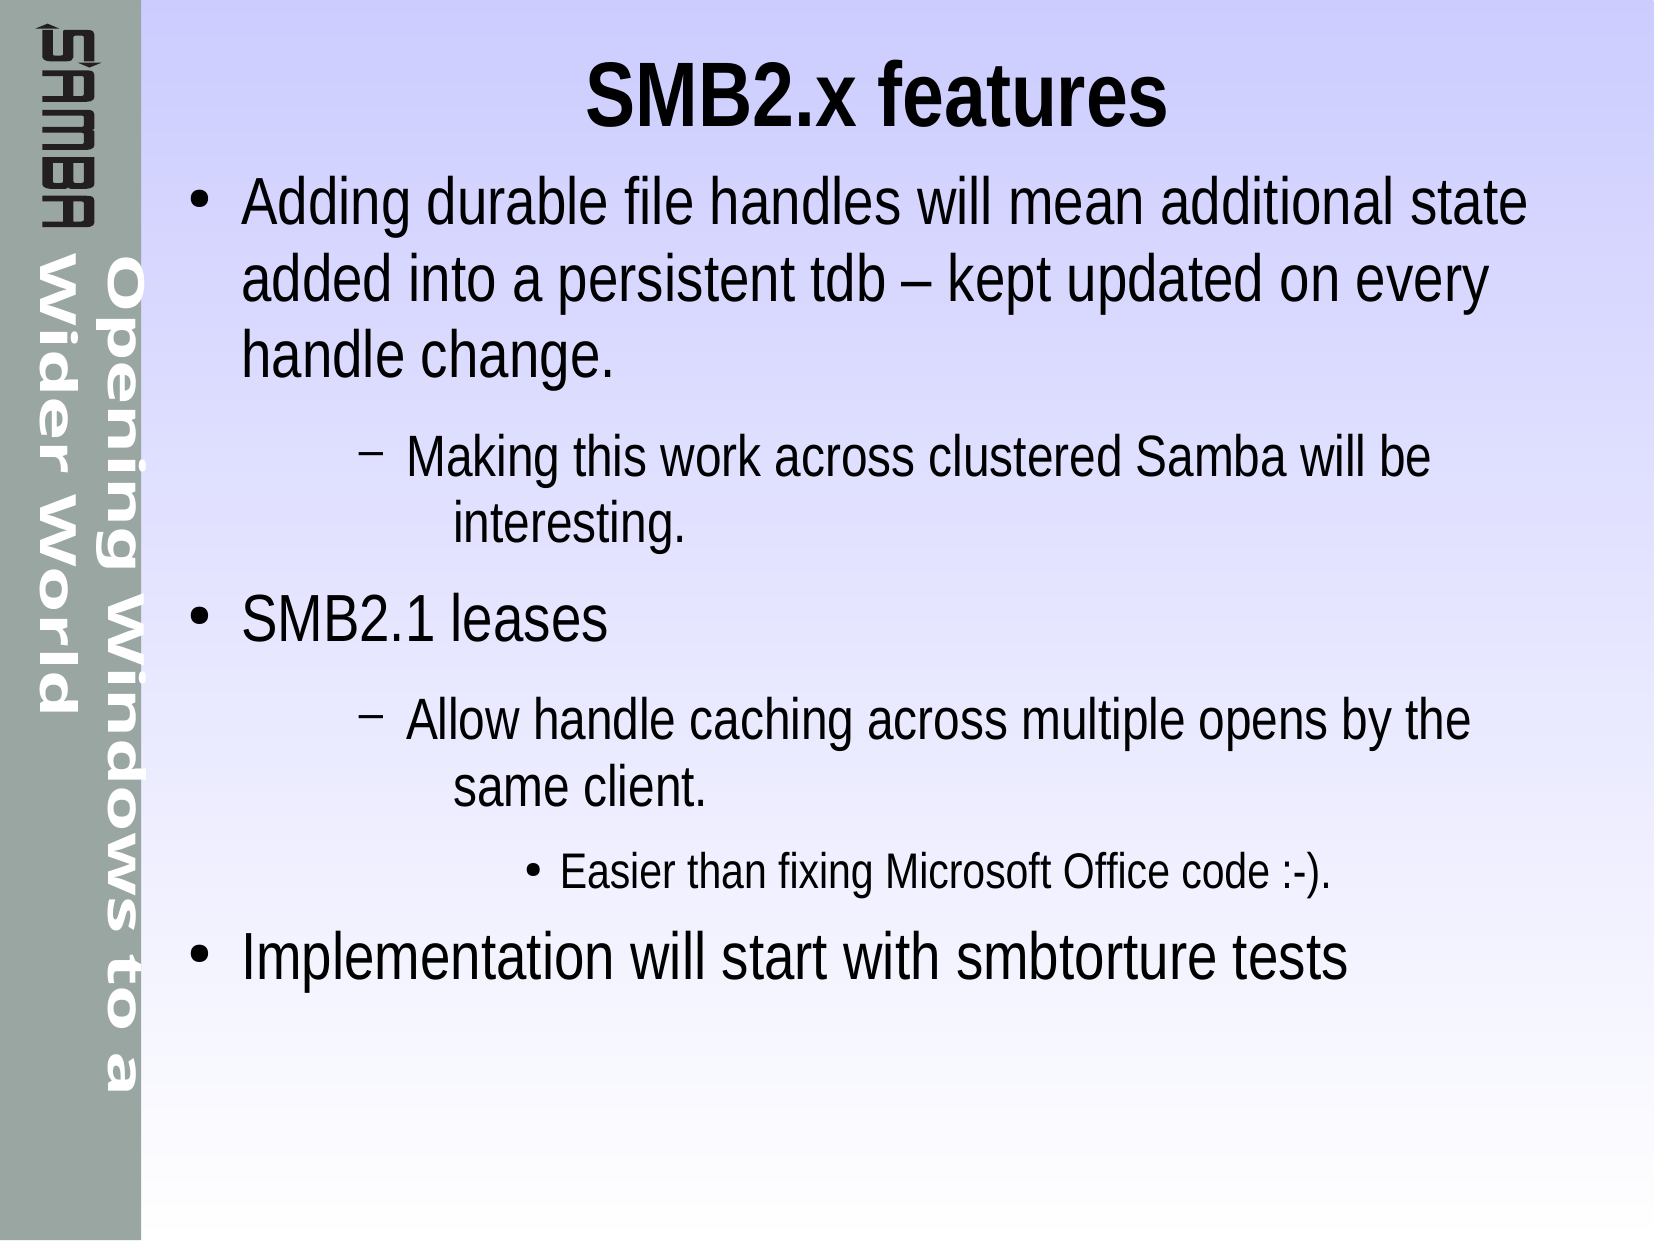

# SMB2.x features
Adding durable file handles will mean additional state added into a persistent tdb – kept updated on every handle change.
Making this work across clustered Samba will be interesting.
SMB2.1 leases
Allow handle caching across multiple opens by the same client.
Easier than fixing Microsoft Office code :-).
Implementation will start with smbtorture tests